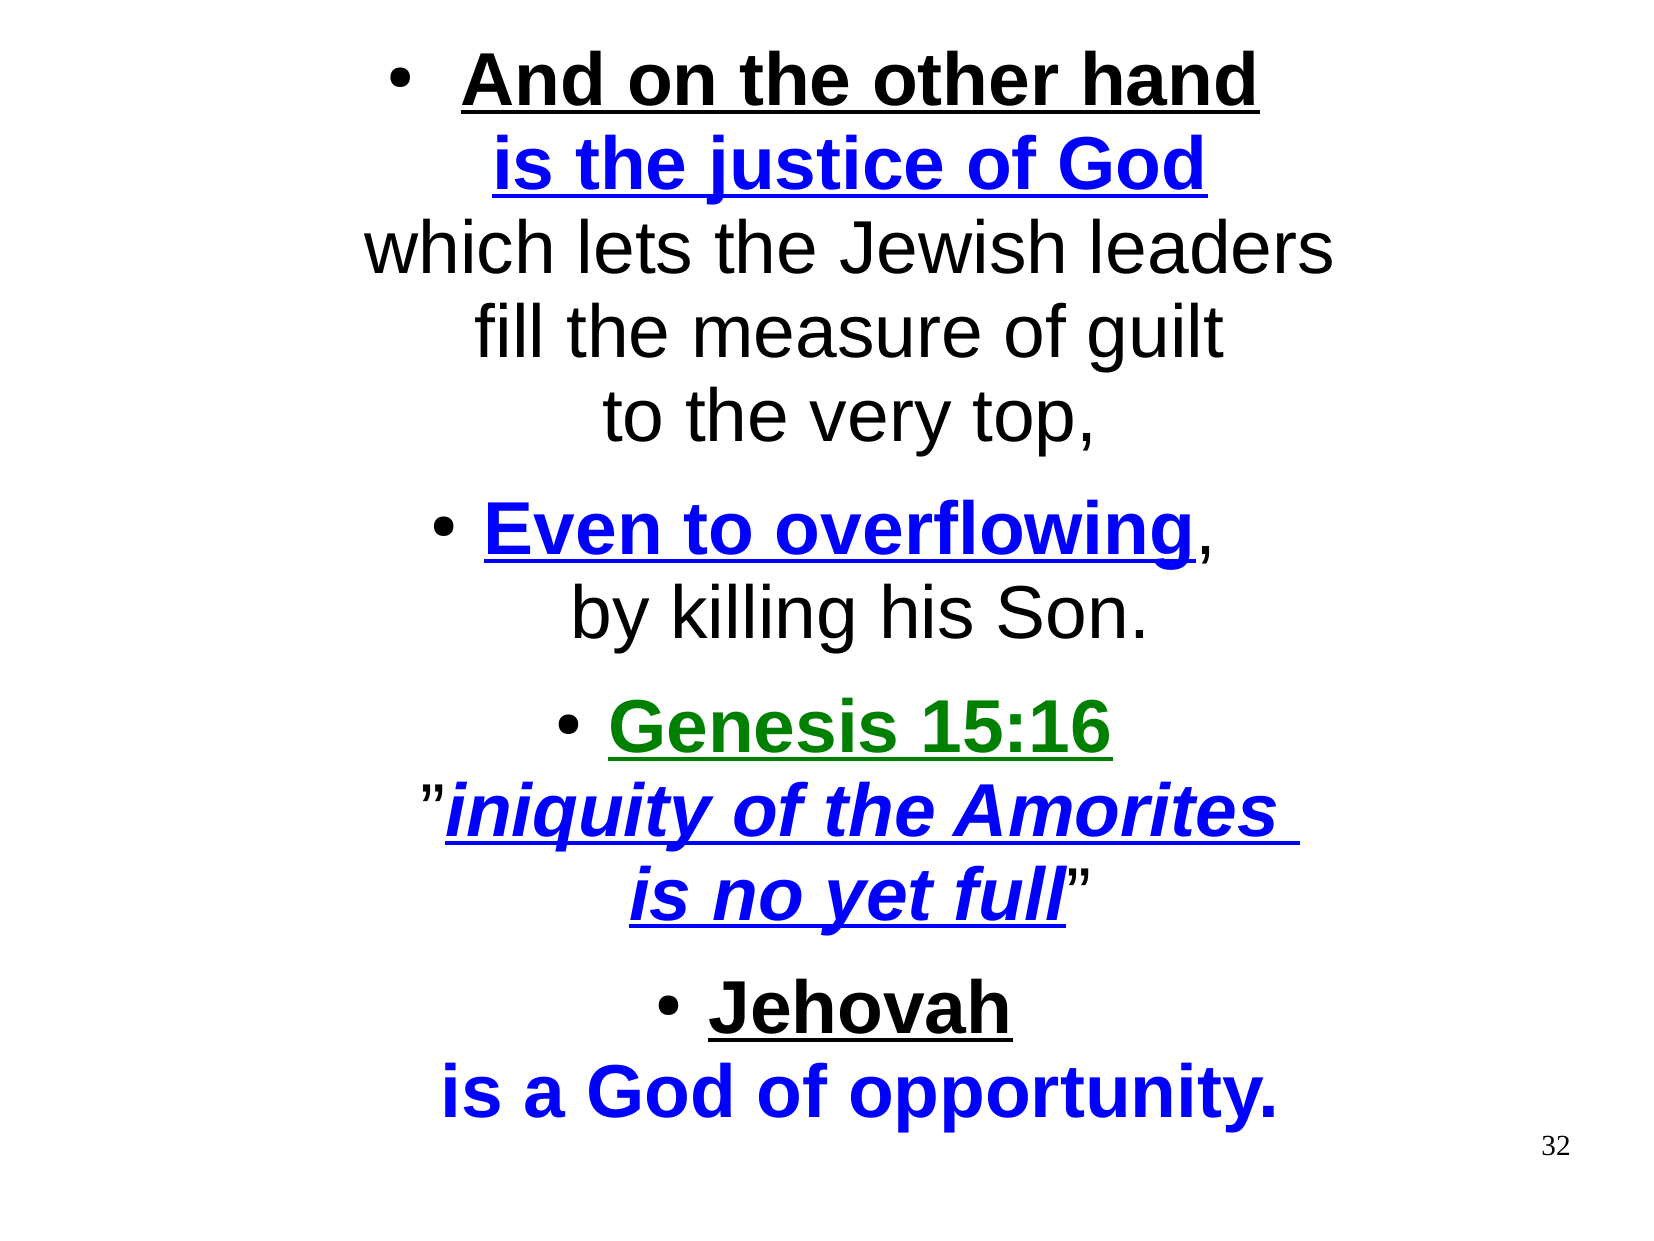

# And on the other hand is the justice of God which lets the Jewish leaders fill the measure of guilt to the very top,
Even to overflowing,
by killing his Son.
Genesis 15:16
”iniquity of the Amorites
is no yet full”
Jehovah
is a God of opportunity.
32